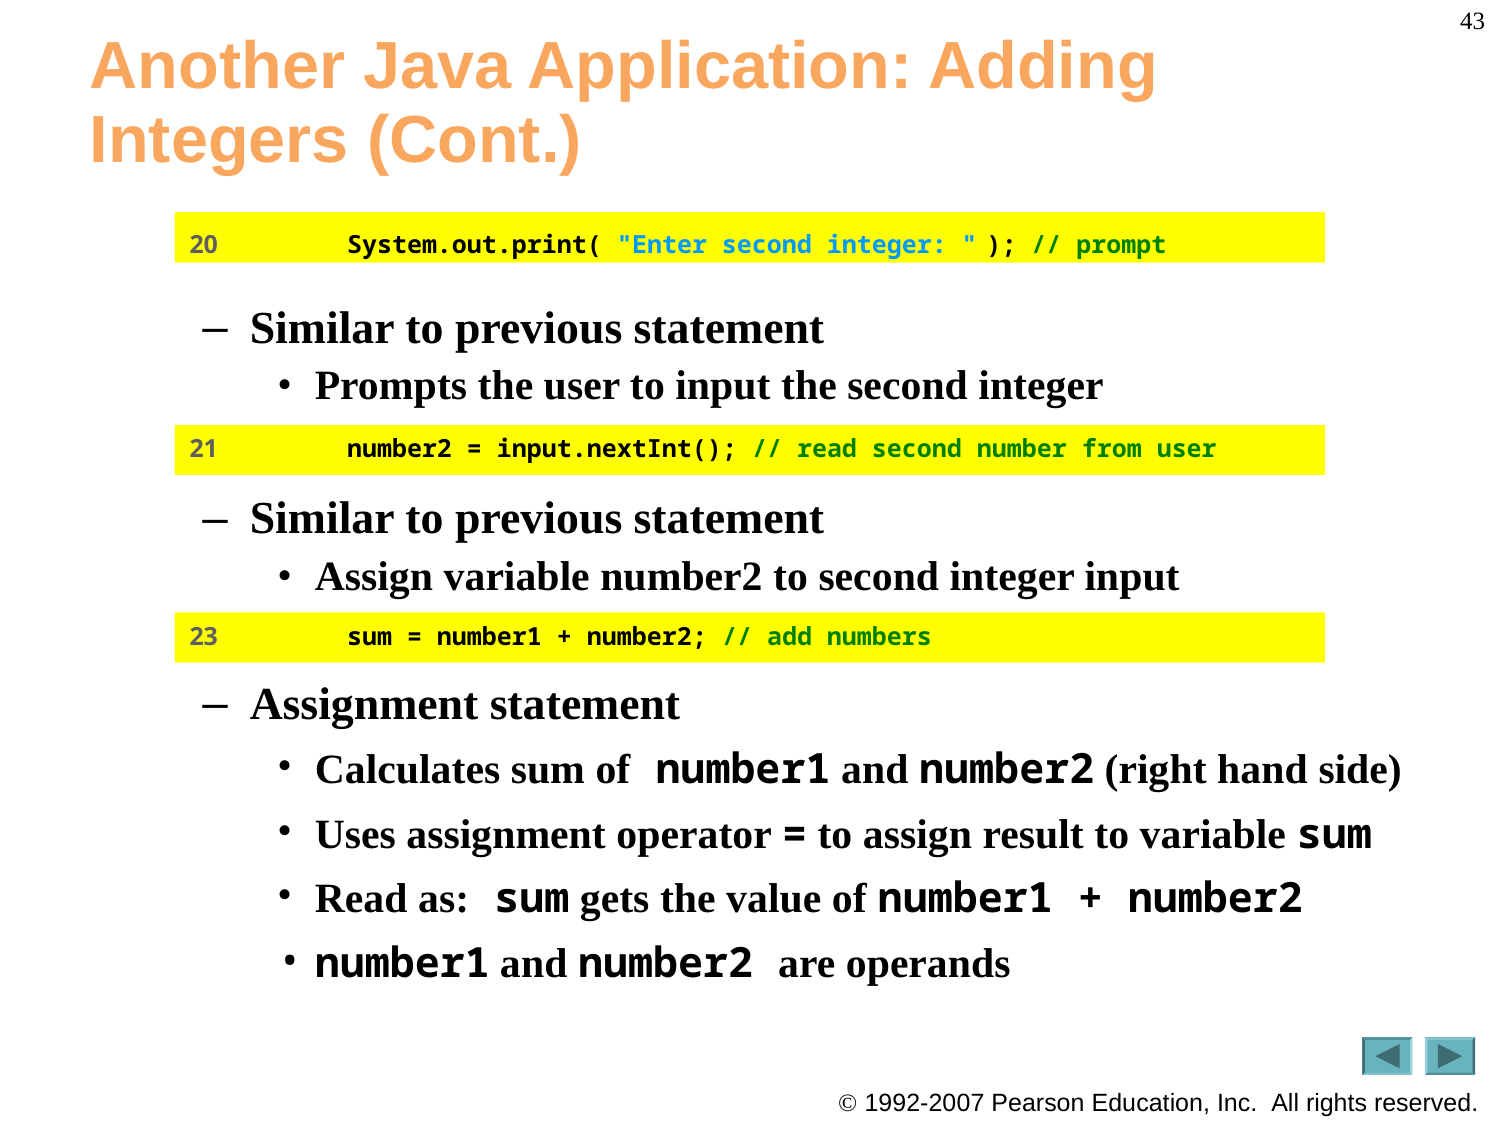

43
# Another Java Application: Adding Integers (Cont.)
20 System.out.print( "Enter second integer: " ); // prompt
Similar to previous statement
Prompts the user to input the second integer
Similar to previous statement
Assign variable number2 to second integer input
Assignment statement
Calculates sum of number1 and number2 (right hand side)
Uses assignment operator = to assign result to variable sum
Read as: sum gets the value of number1 + number2
number1 and number2 are operands
21 number2 = input.nextInt(); // read second number from user
23 sum = number1 + number2; // add numbers